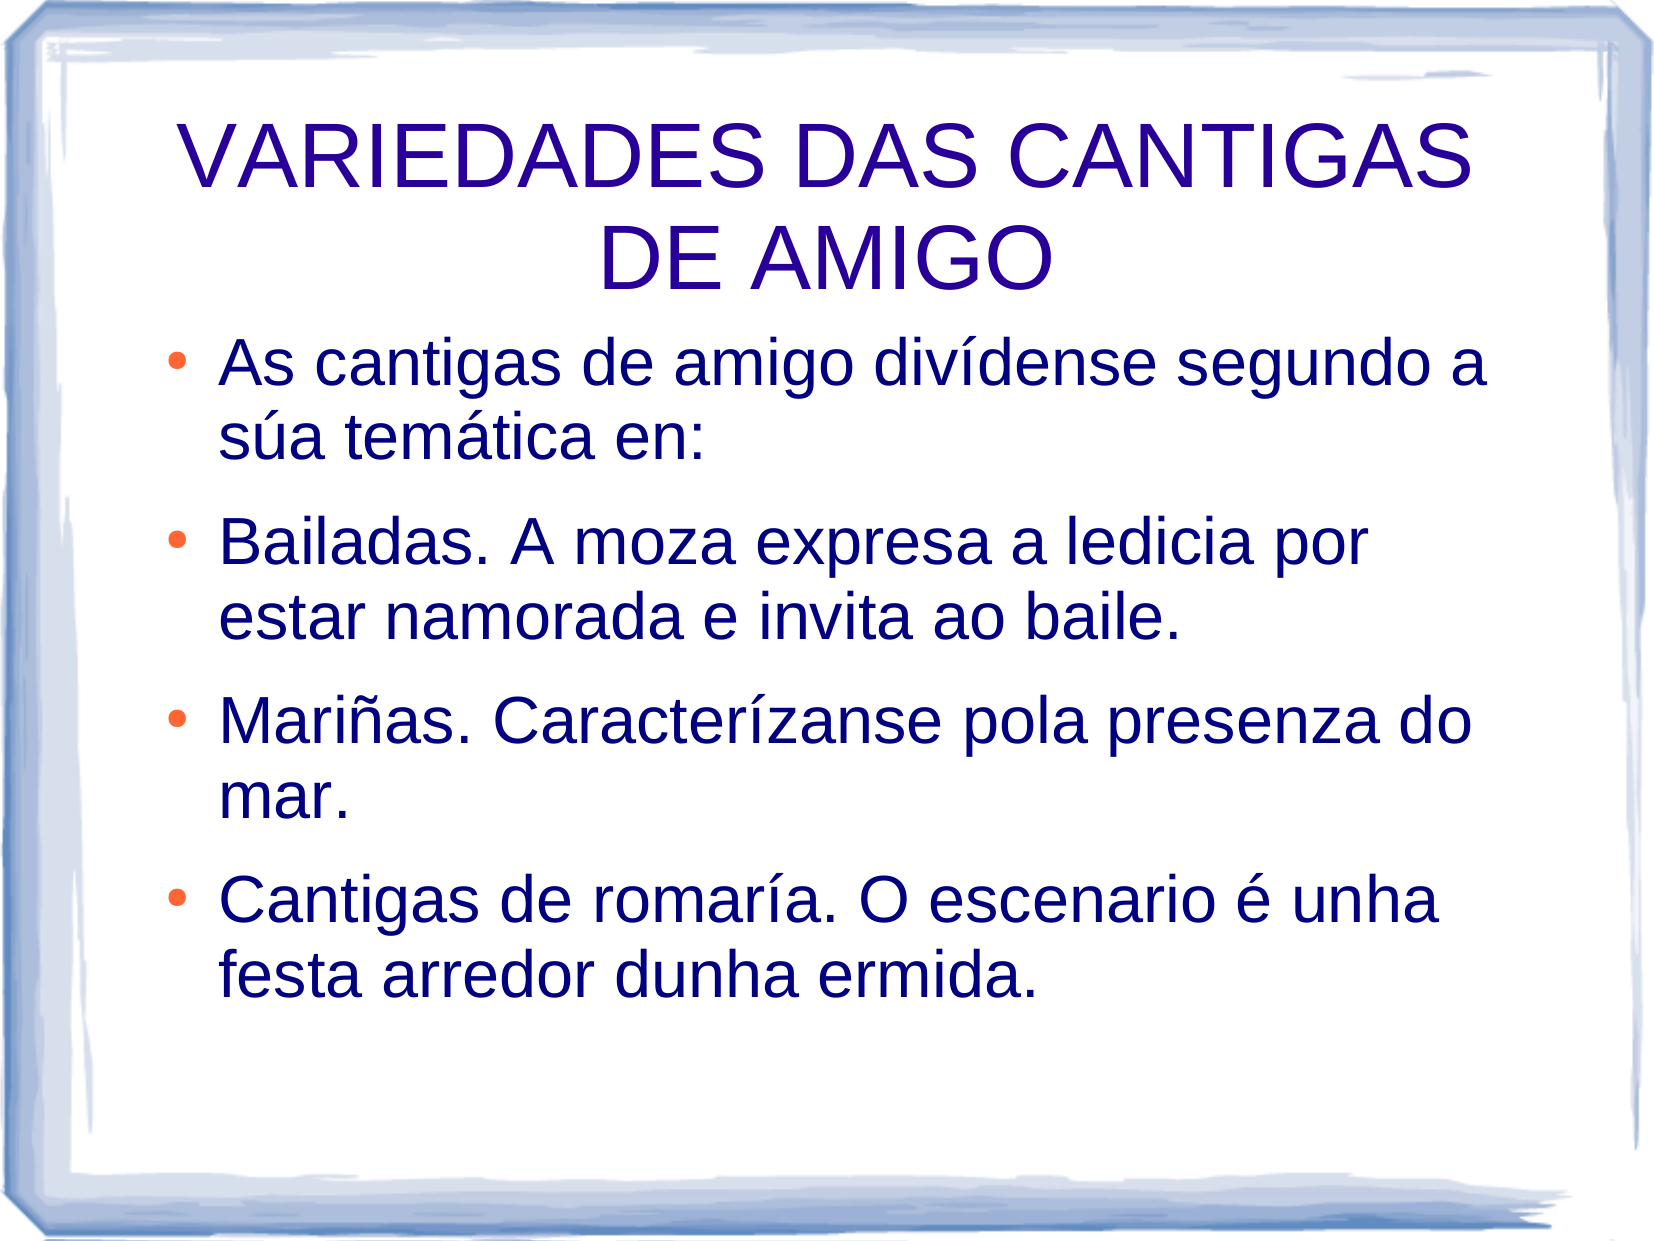

# VARIEDADES DAS CANTIGAS DE AMIGO
As cantigas de amigo divídense segundo a súa temática en:
Bailadas. A moza expresa a ledicia por estar namorada e invita ao baile.
Mariñas. Caracterízanse pola presenza do mar.
Cantigas de romaría. O escenario é unha festa arredor dunha ermida.